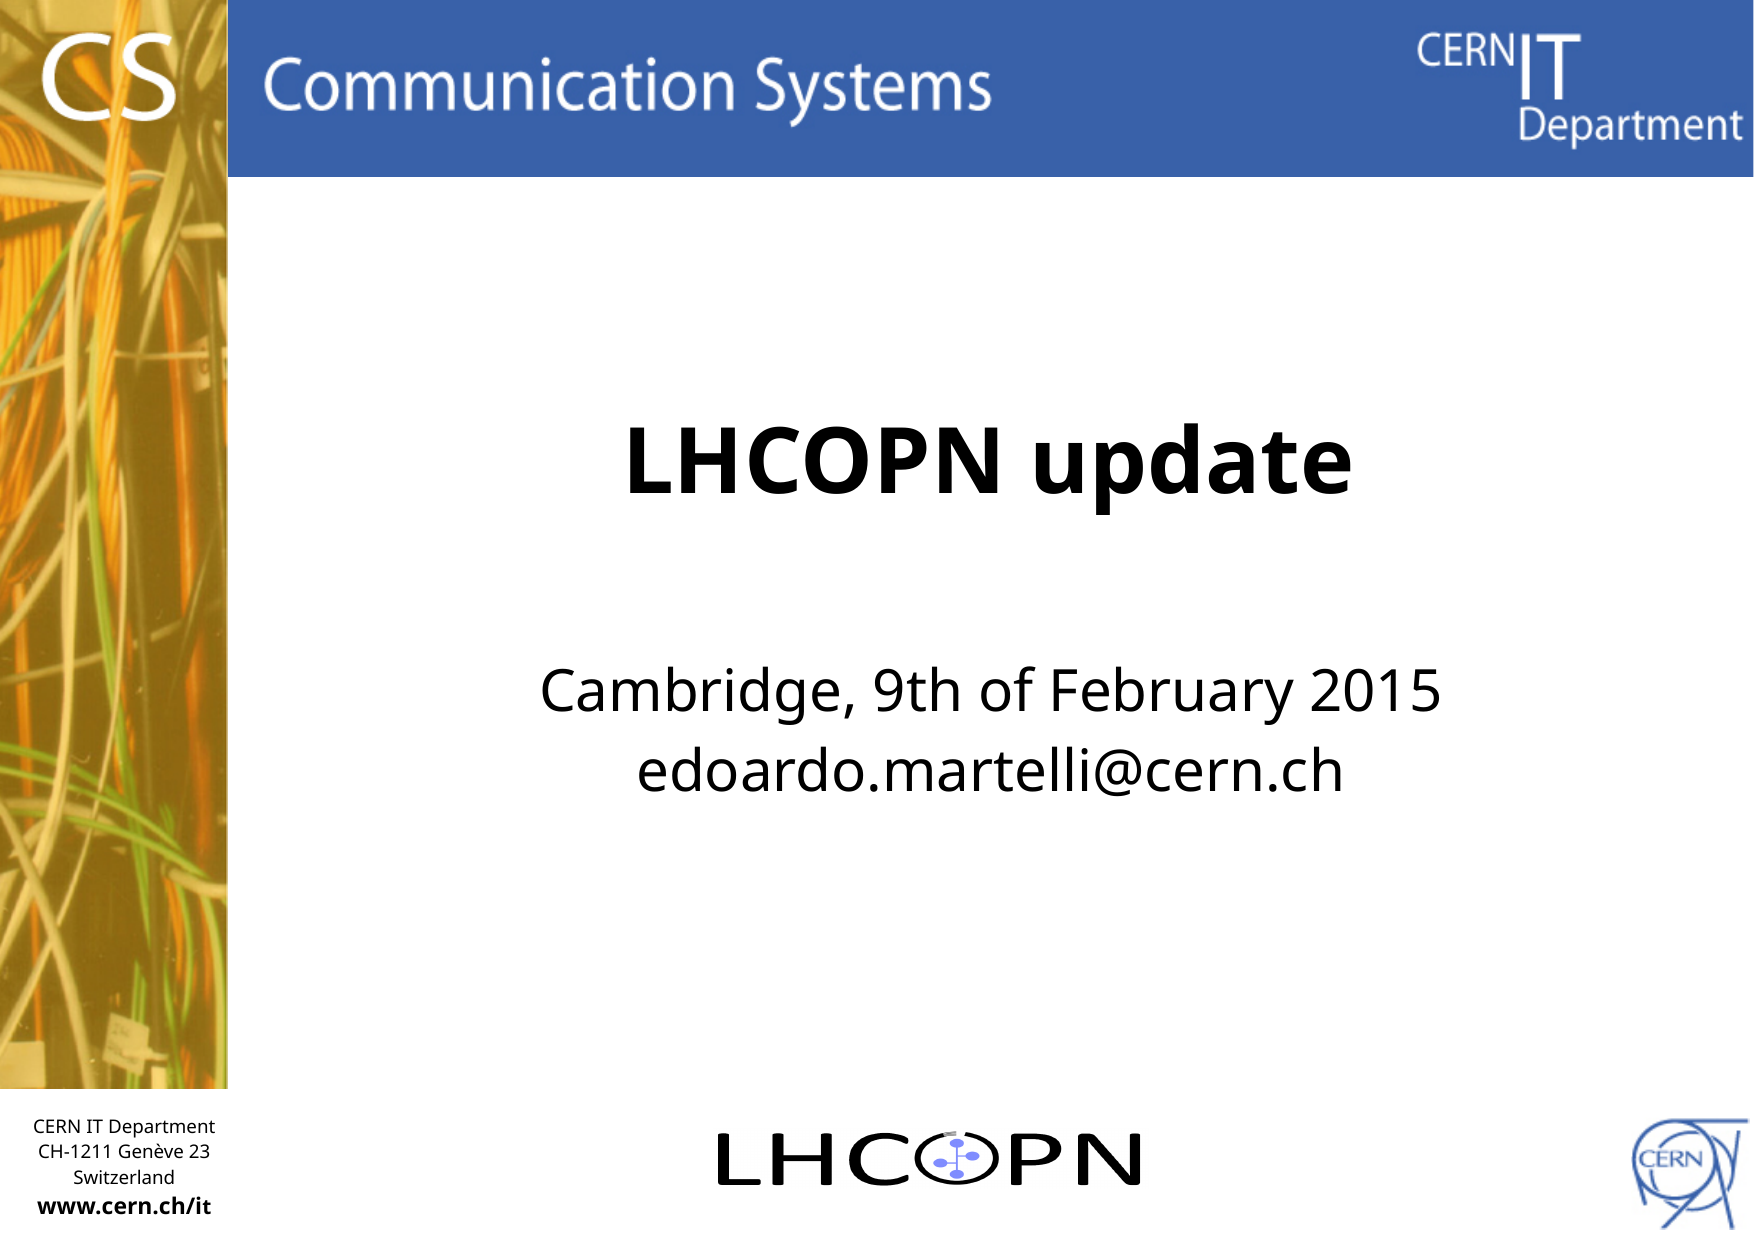

# LHCOPN update
Cambridge, 9th of February 2015
edoardo.martelli@cern.ch
CERN IT Department
CH-1211 Genève 23
Switzerland
www.cern.ch/it
1